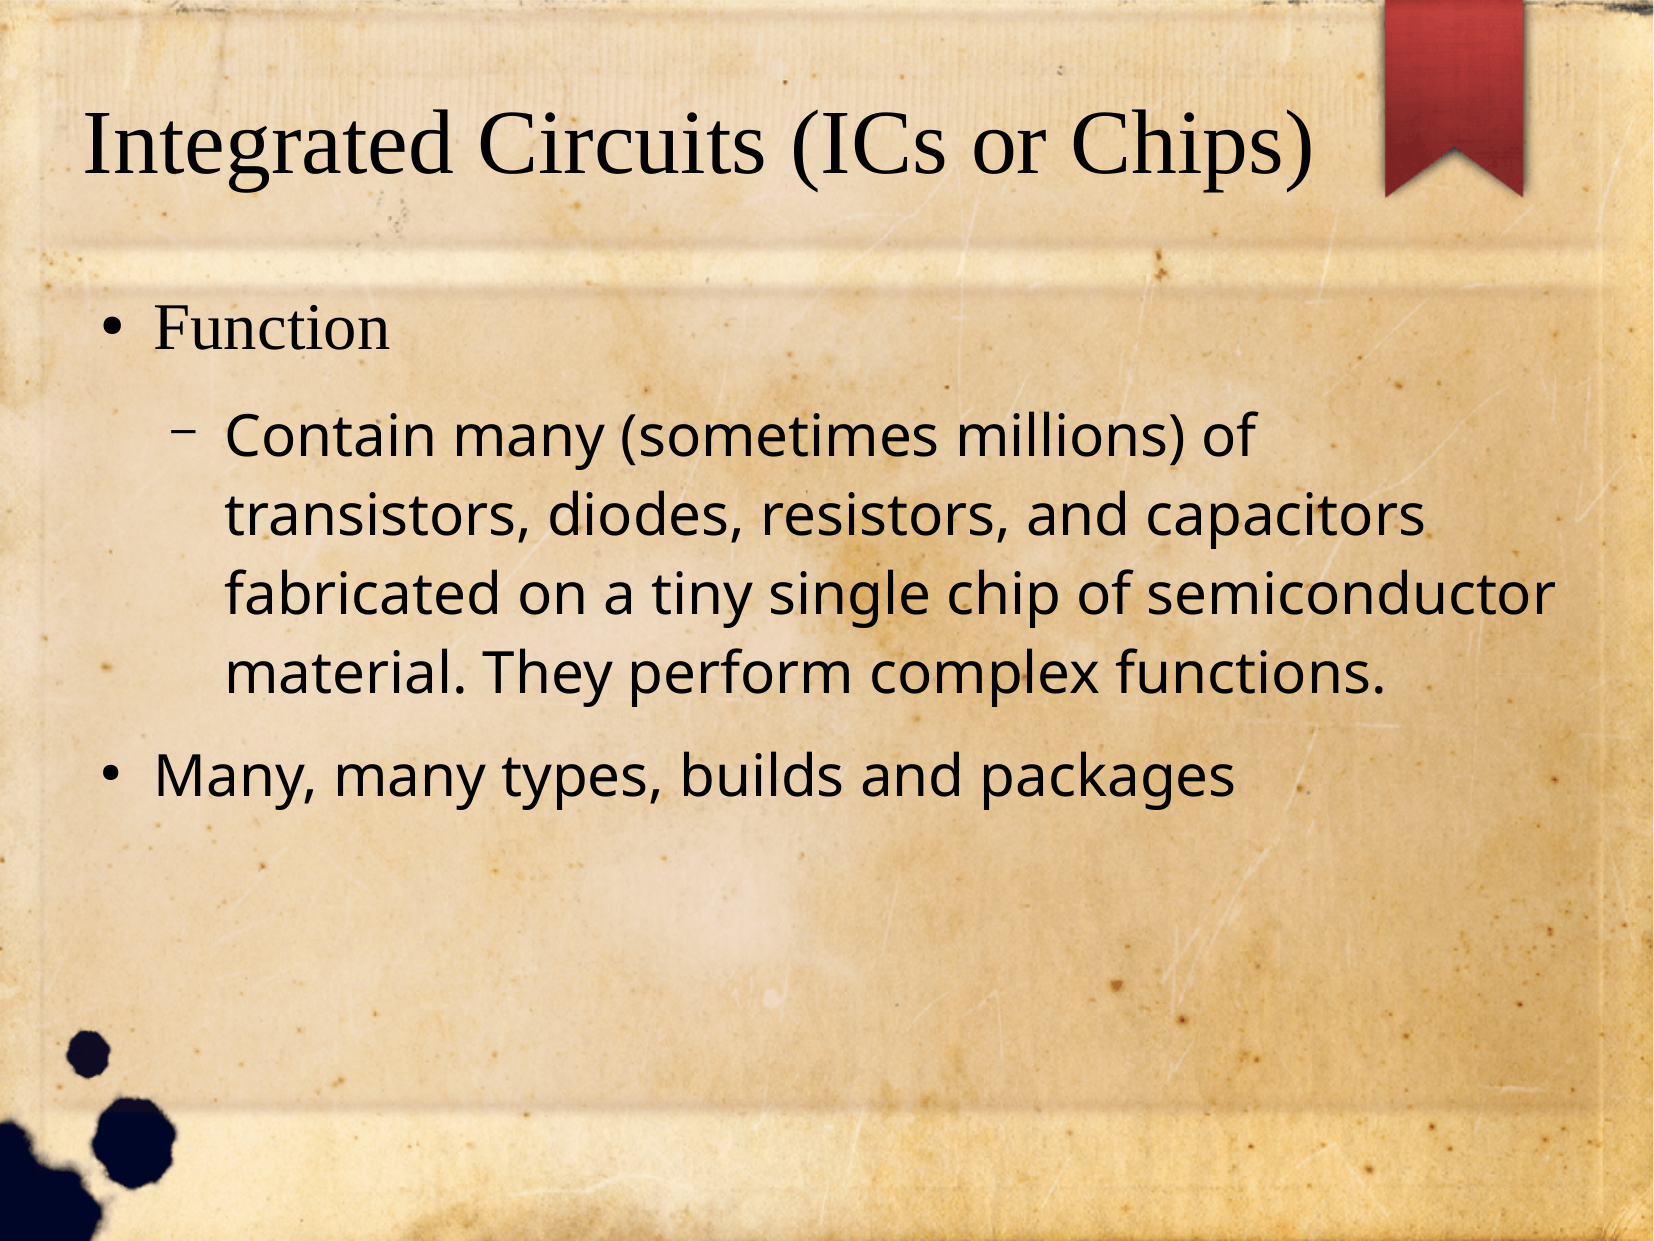

# Integrated Circuits (ICs or Chips)
Function
Contain many (sometimes millions) of transistors, diodes, resistors, and capacitors fabricated on a tiny single chip of semiconductor material. They perform complex functions.
Many, many types, builds and packages